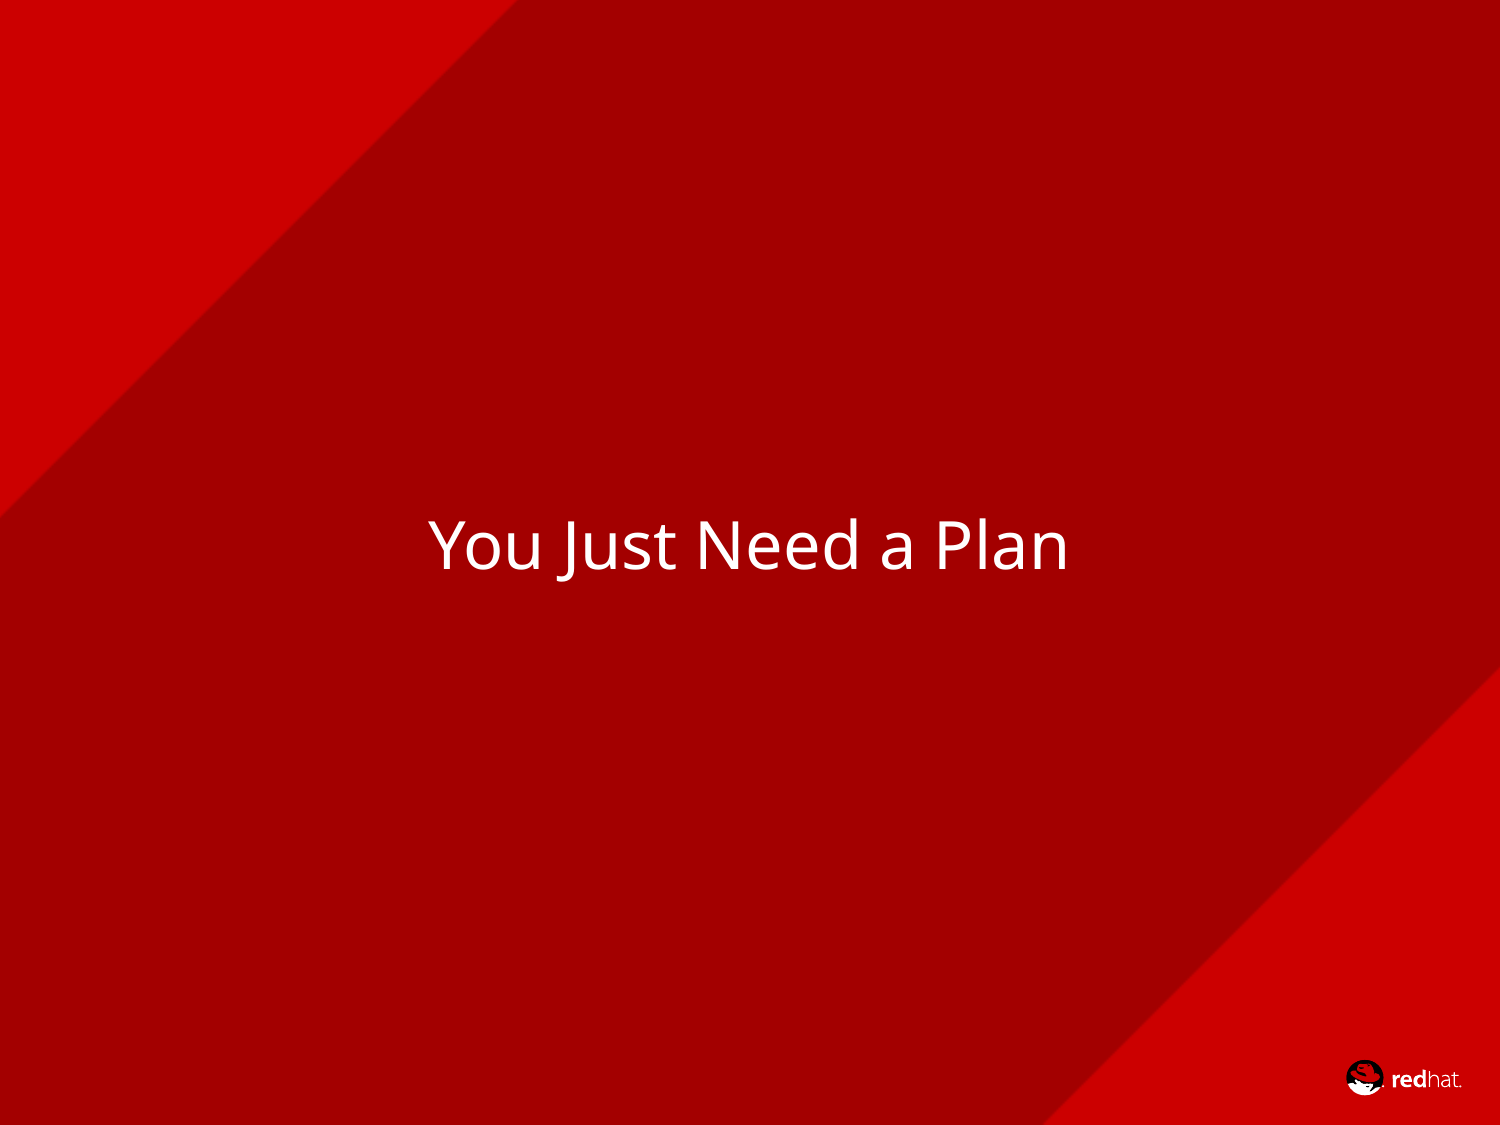

# You Just Need a Plan
FOSDEM 2017